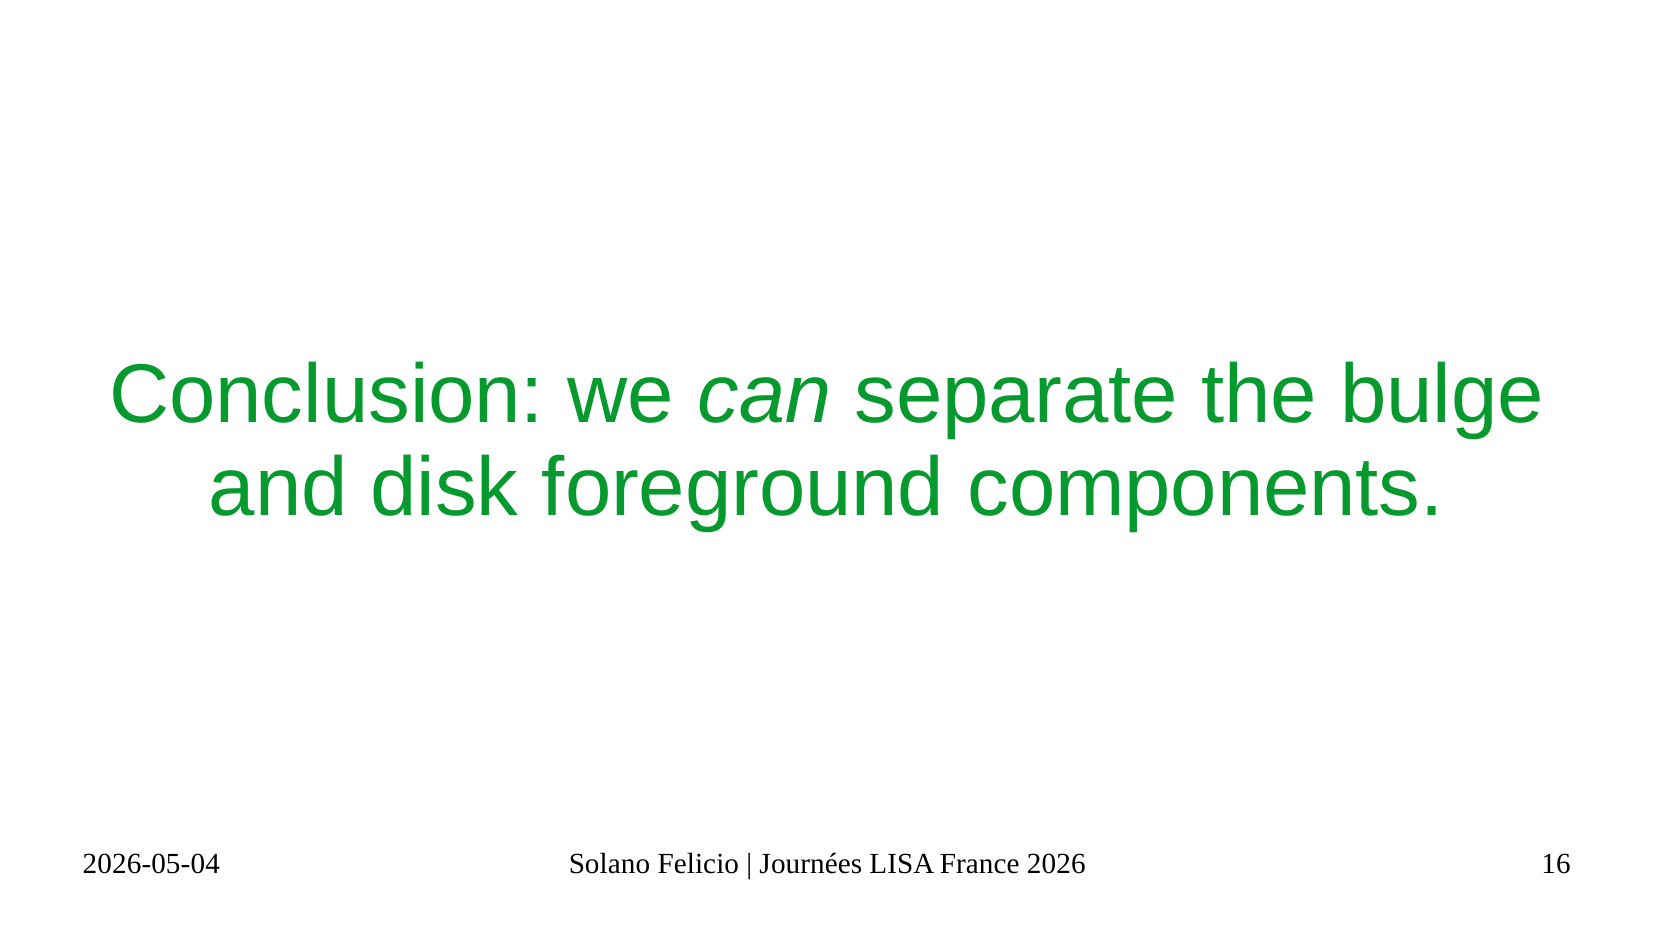

# Conclusion: we can separate the bulge and disk foreground components.
2026-05-04
Solano Felicio | Journées LISA France 2026
16